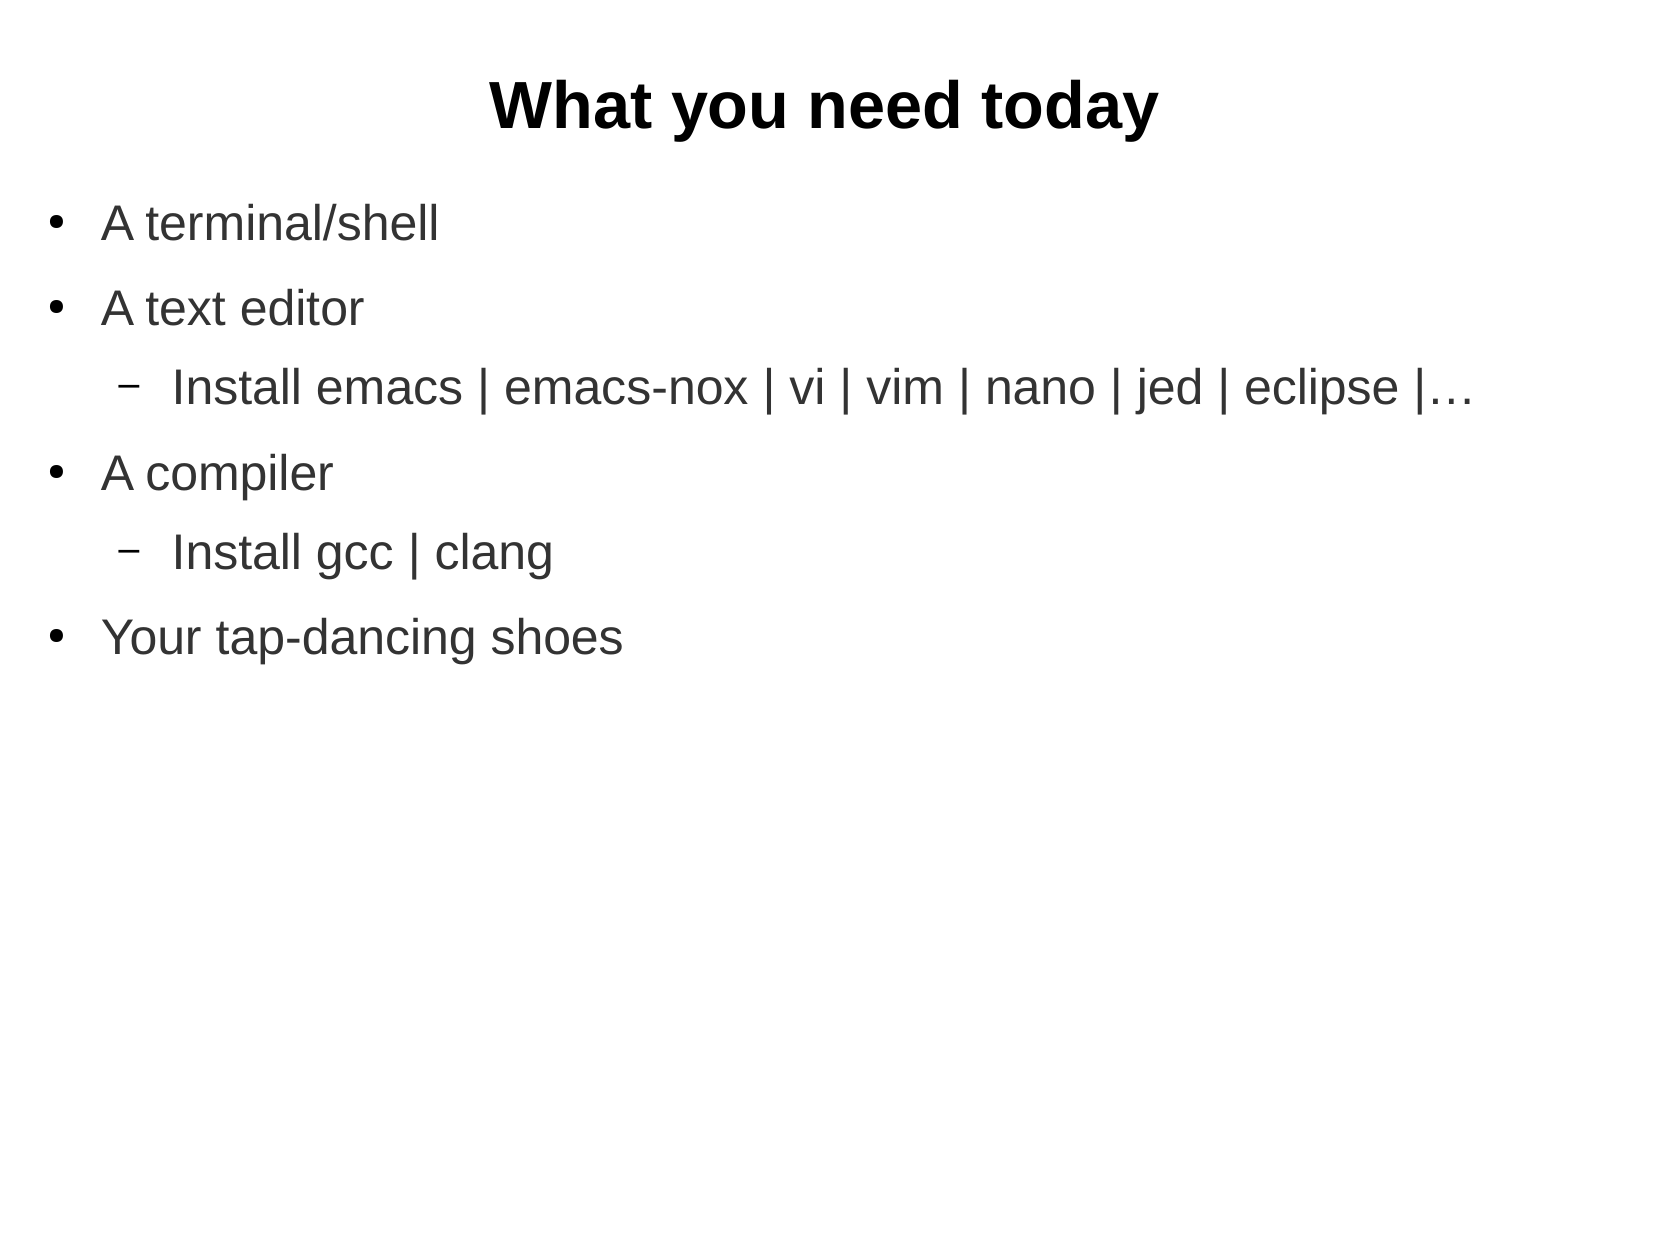

# What you need today
A terminal/shell
A text editor
Install emacs | emacs-nox | vi | vim | nano | jed | eclipse |…
A compiler
Install gcc | clang
Your tap-dancing shoes